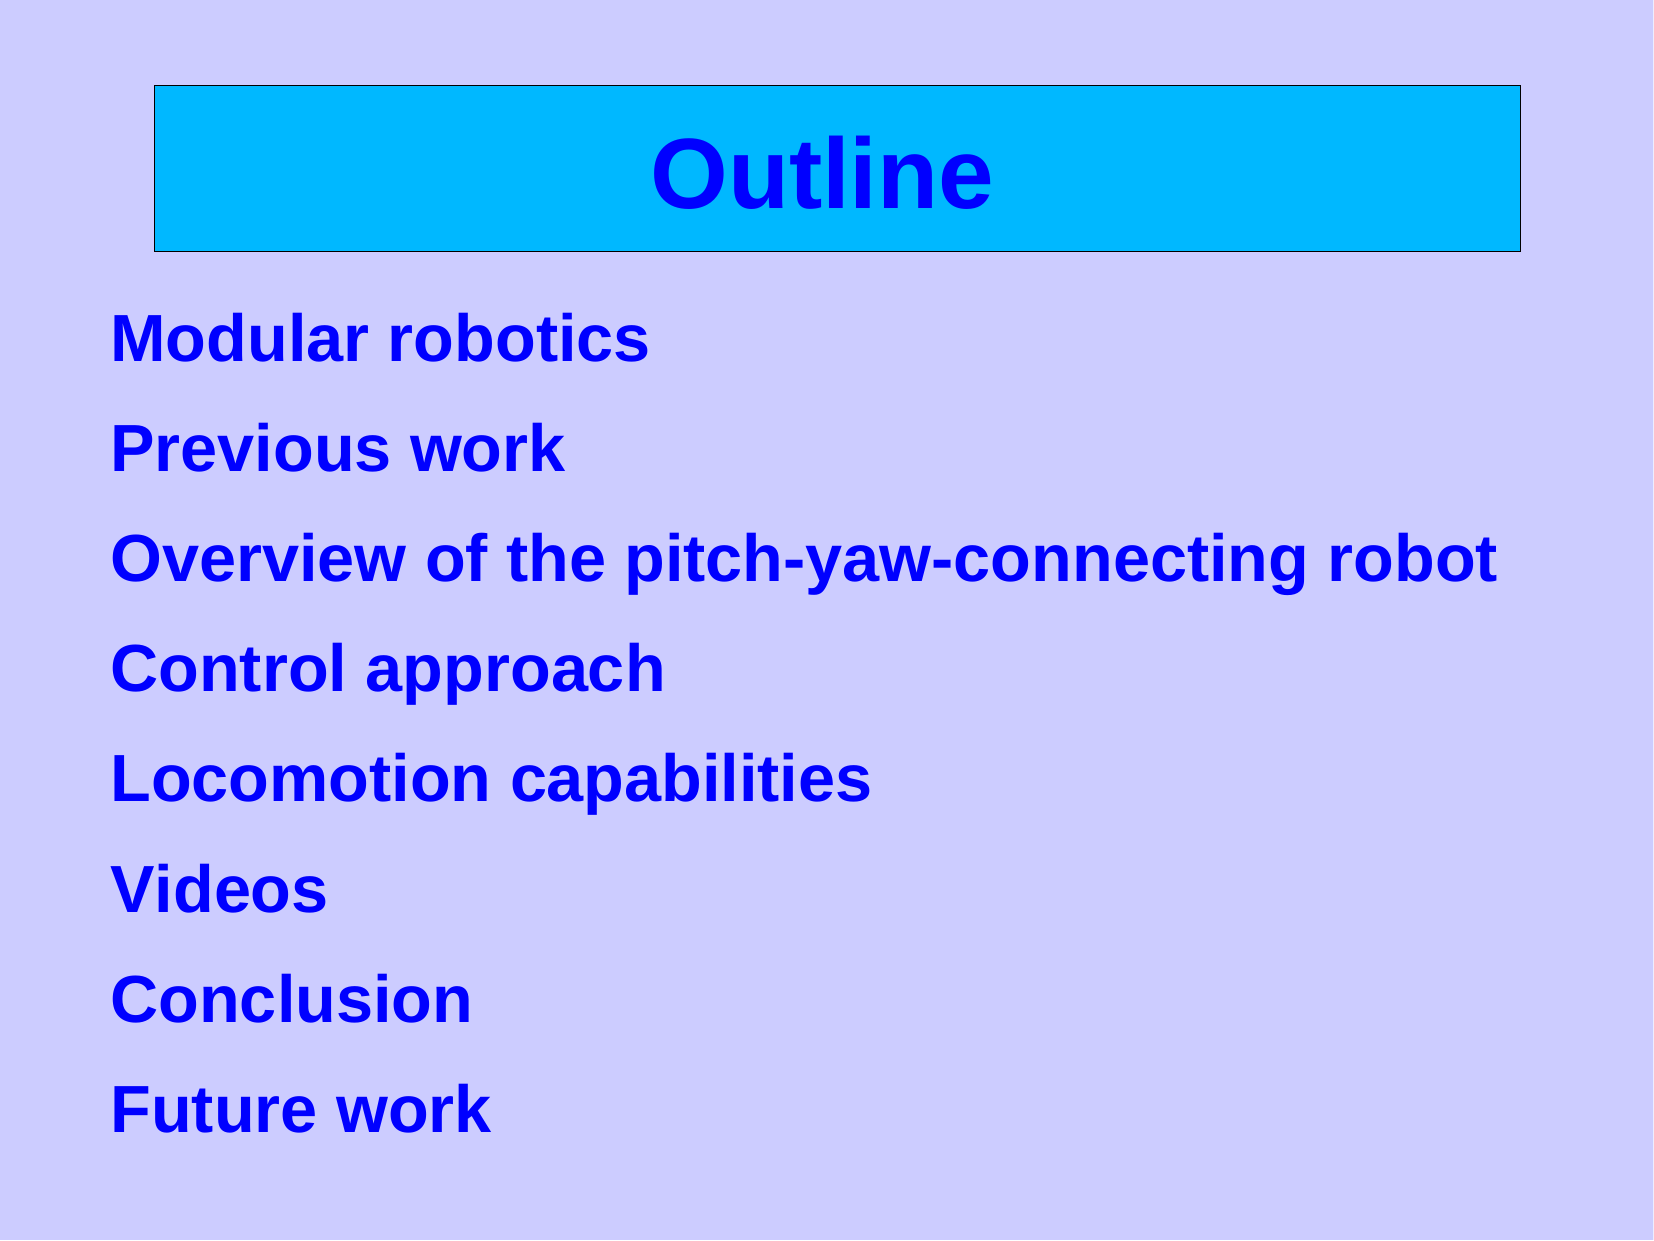

Outline
 Modular robotics
 Previous work
 Overview of the pitch-yaw-connecting robot
 Control approach
 Locomotion capabilities
 Videos
 Conclusion
 Future work